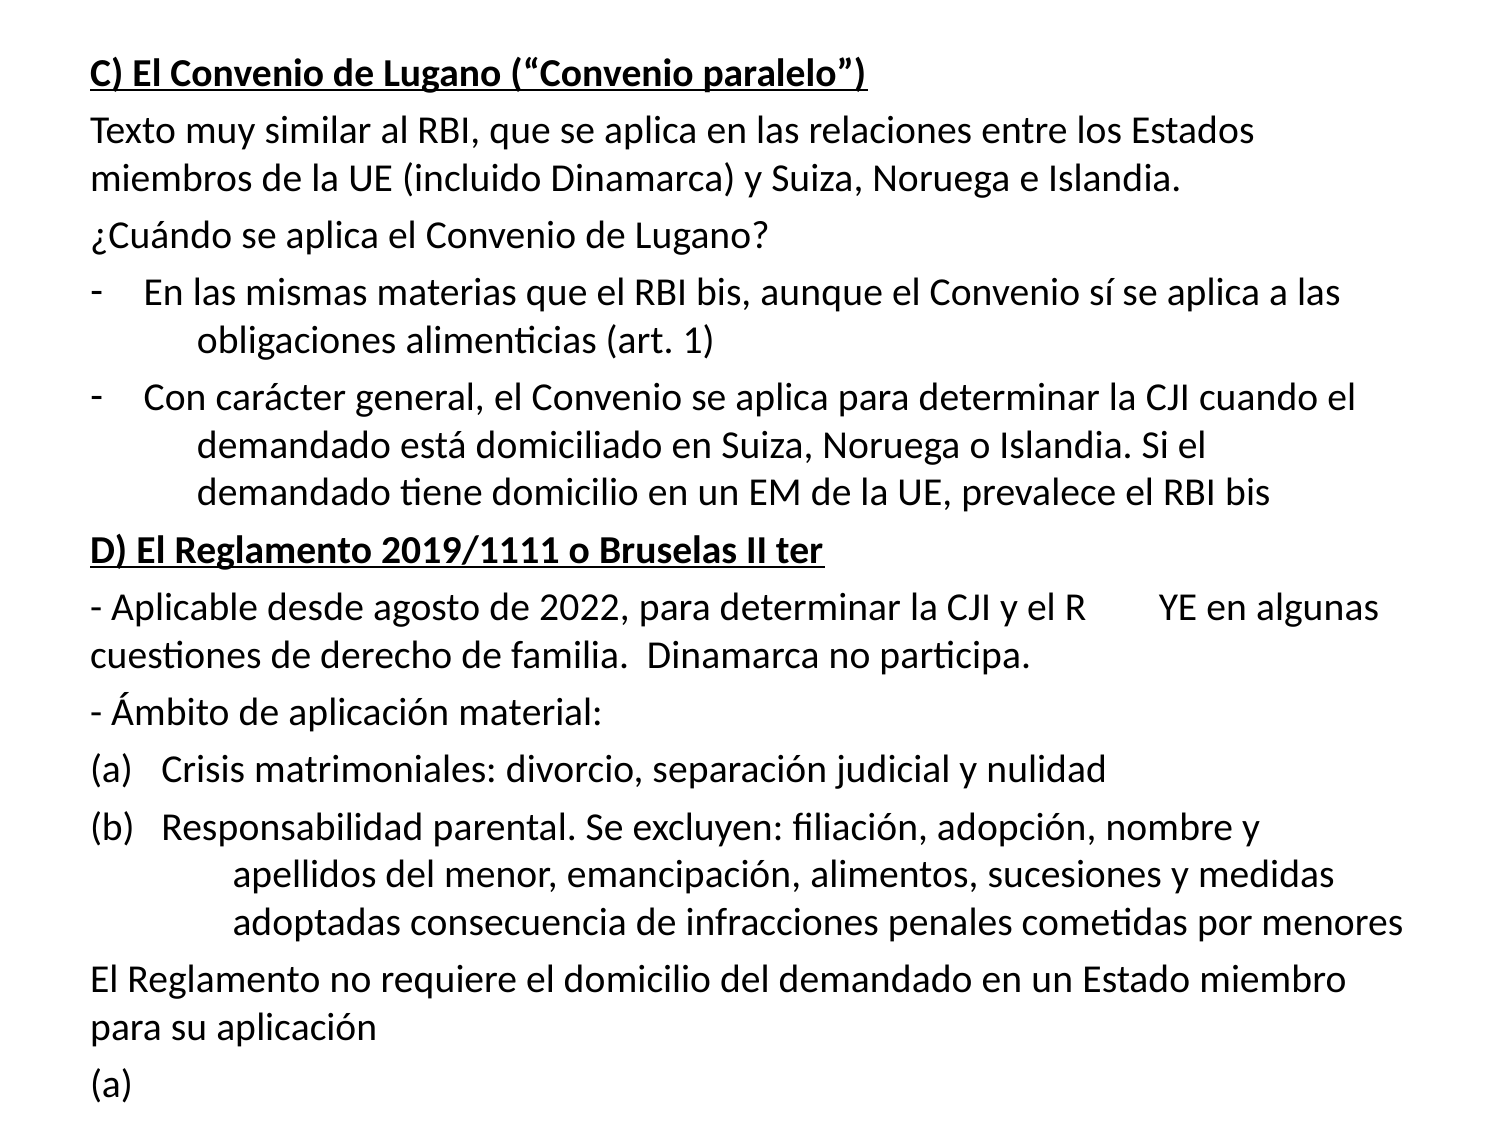

# C) El Convenio de Lugano (“Convenio paralelo”)
Texto muy similar al RBI, que se aplica en las relaciones entre los Estados miembros de la UE (incluido Dinamarca) y Suiza, Noruega e Islandia.
¿Cuándo se aplica el Convenio de Lugano?
En las mismas materias que el RBI bis, aunque el Convenio sí se aplica a las obligaciones alimenticias (art. 1)
Con carácter general, el Convenio se aplica para determinar la CJI cuando el demandado está domiciliado en Suiza, Noruega o Islandia. Si el demandado tiene domicilio en un EM de la UE, prevalece el RBI bis
D) El Reglamento 2019/1111 o Bruselas II ter
- Aplicable desde agosto de 2022, para determinar la CJI y el R	YE en algunas cuestiones de derecho de familia. Dinamarca no participa.
- Ámbito de aplicación material:
Crisis matrimoniales: divorcio, separación judicial y nulidad
Responsabilidad parental. Se excluyen: filiación, adopción, nombre y apellidos del menor, emancipación, alimentos, sucesiones y medidas adoptadas consecuencia de infracciones penales cometidas por menores
El Reglamento no requiere el domicilio del demandado en un Estado miembro para su aplicación